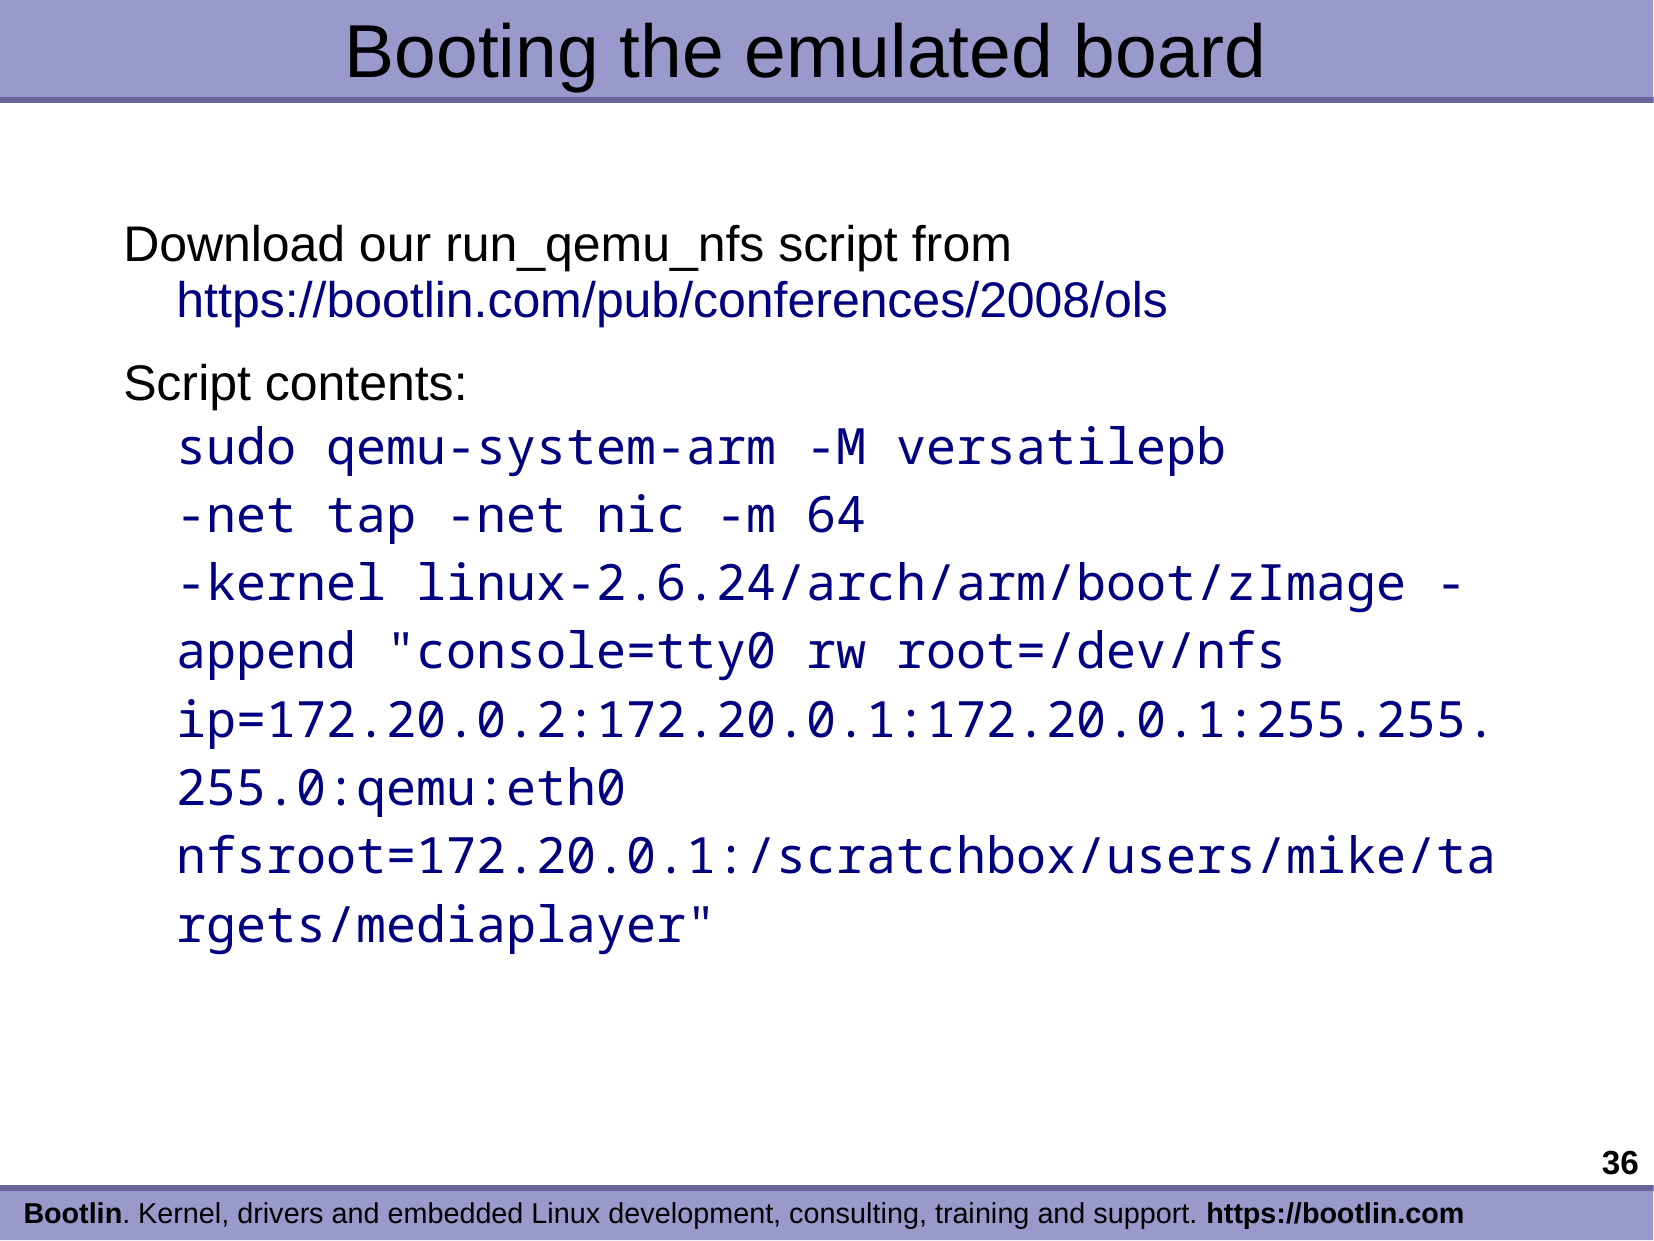

# Booting the emulated board
Download our run_qemu_nfs script from
https://bootlin.com/pub/conferences/2008/ols
Script contents:
sudo qemu-system-arm -M versatilepb
-net tap -net nic -m 64
-kernel linux-2.6.24/arch/arm/boot/zImage -append "console=tty0 rw root=/dev/nfs ip=172.20.0.2:172.20.0.1:172.20.0.1:255.255.255.0:qemu:eth0 nfsroot=172.20.0.1:/scratchbox/users/mike/targets/mediaplayer"